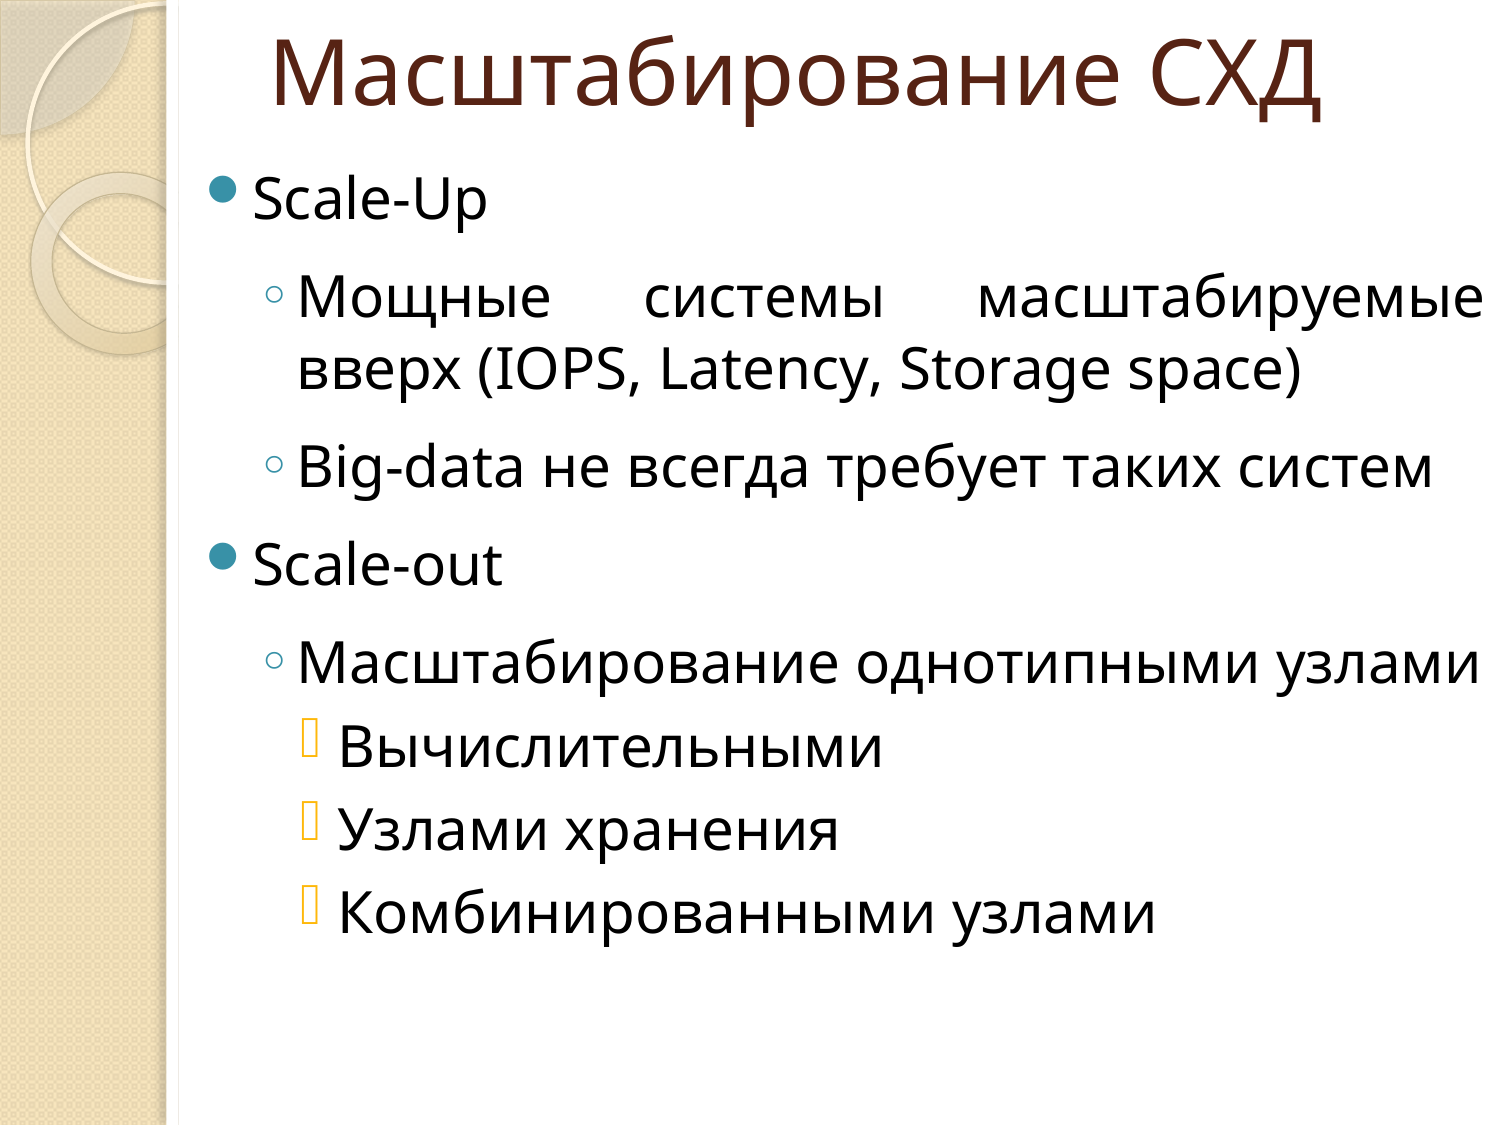

# Масштабирование СХД
Scale-Up
Мощные системы масштабируемые вверх (IOPS, Latency, Storage space)
Big-data не всегда требует таких систем
Scale-out
Масштабирование однотипными узлами
Вычислительными
Узлами хранения
Комбинированными узлами